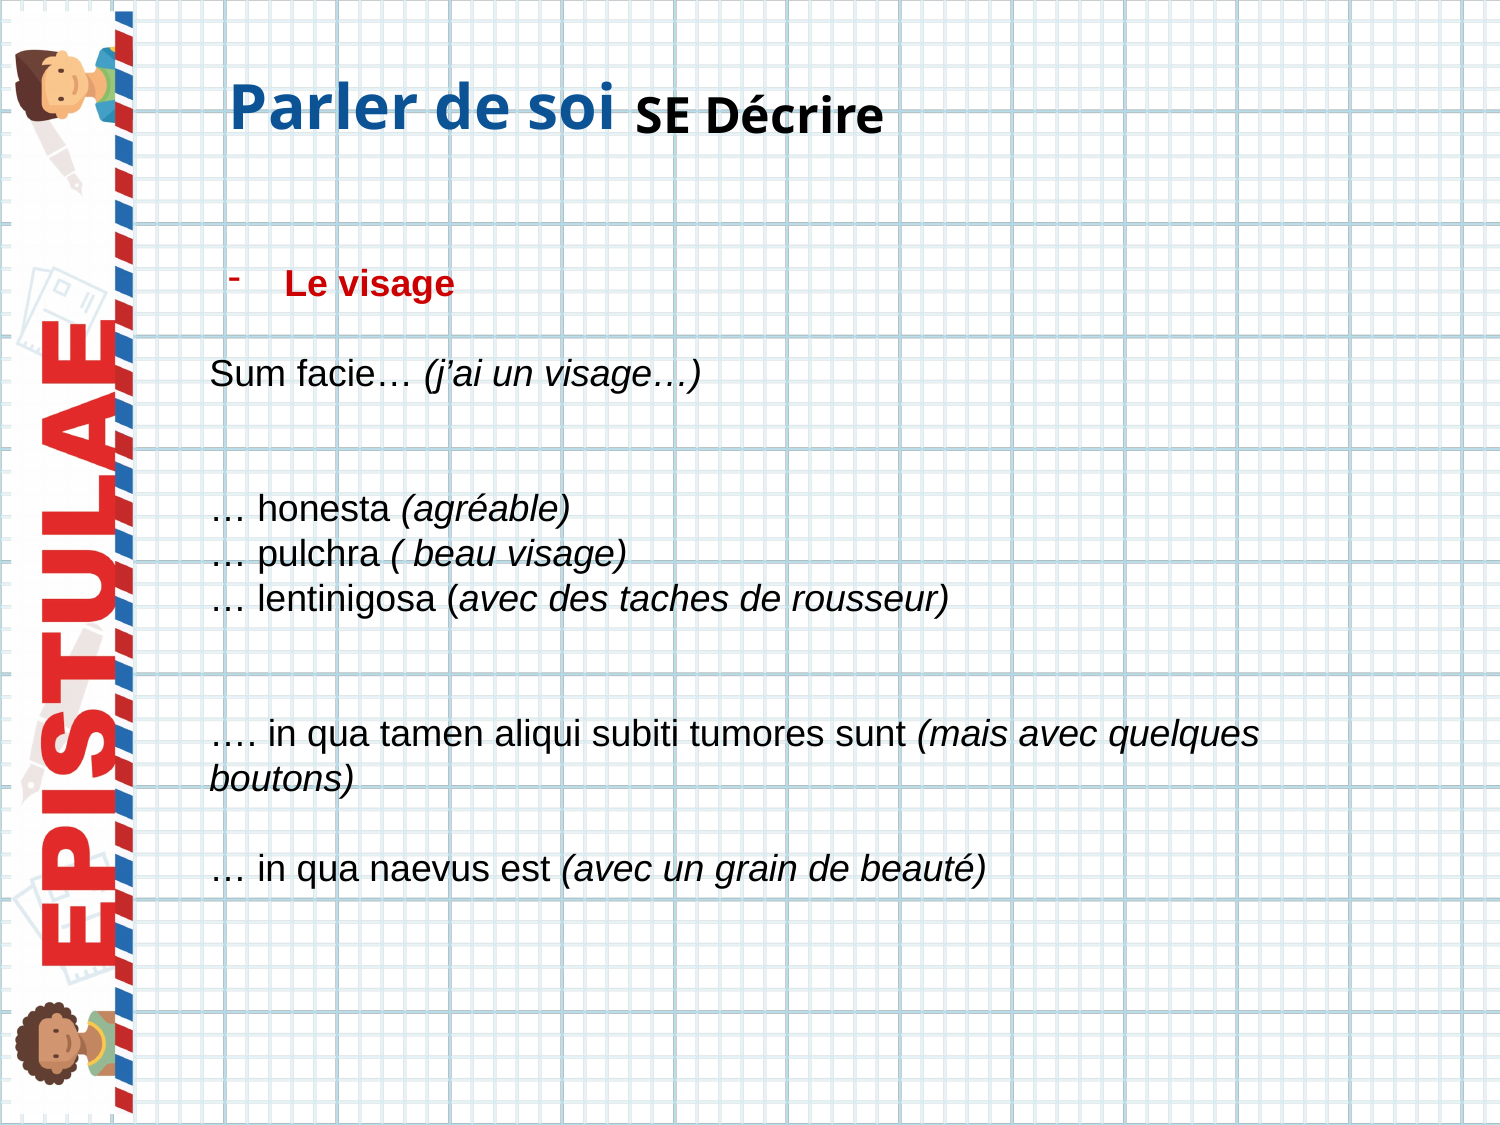

Parler de soi
SE Décrire
Le visage
Sum facie… (j’ai un visage…)
… honesta (agréable)
… pulchra ( beau visage)
… lentinigosa (avec des taches de rousseur)
…. in qua tamen aliqui subiti tumores sunt (mais avec quelques boutons)
… in qua naevus est (avec un grain de beauté)